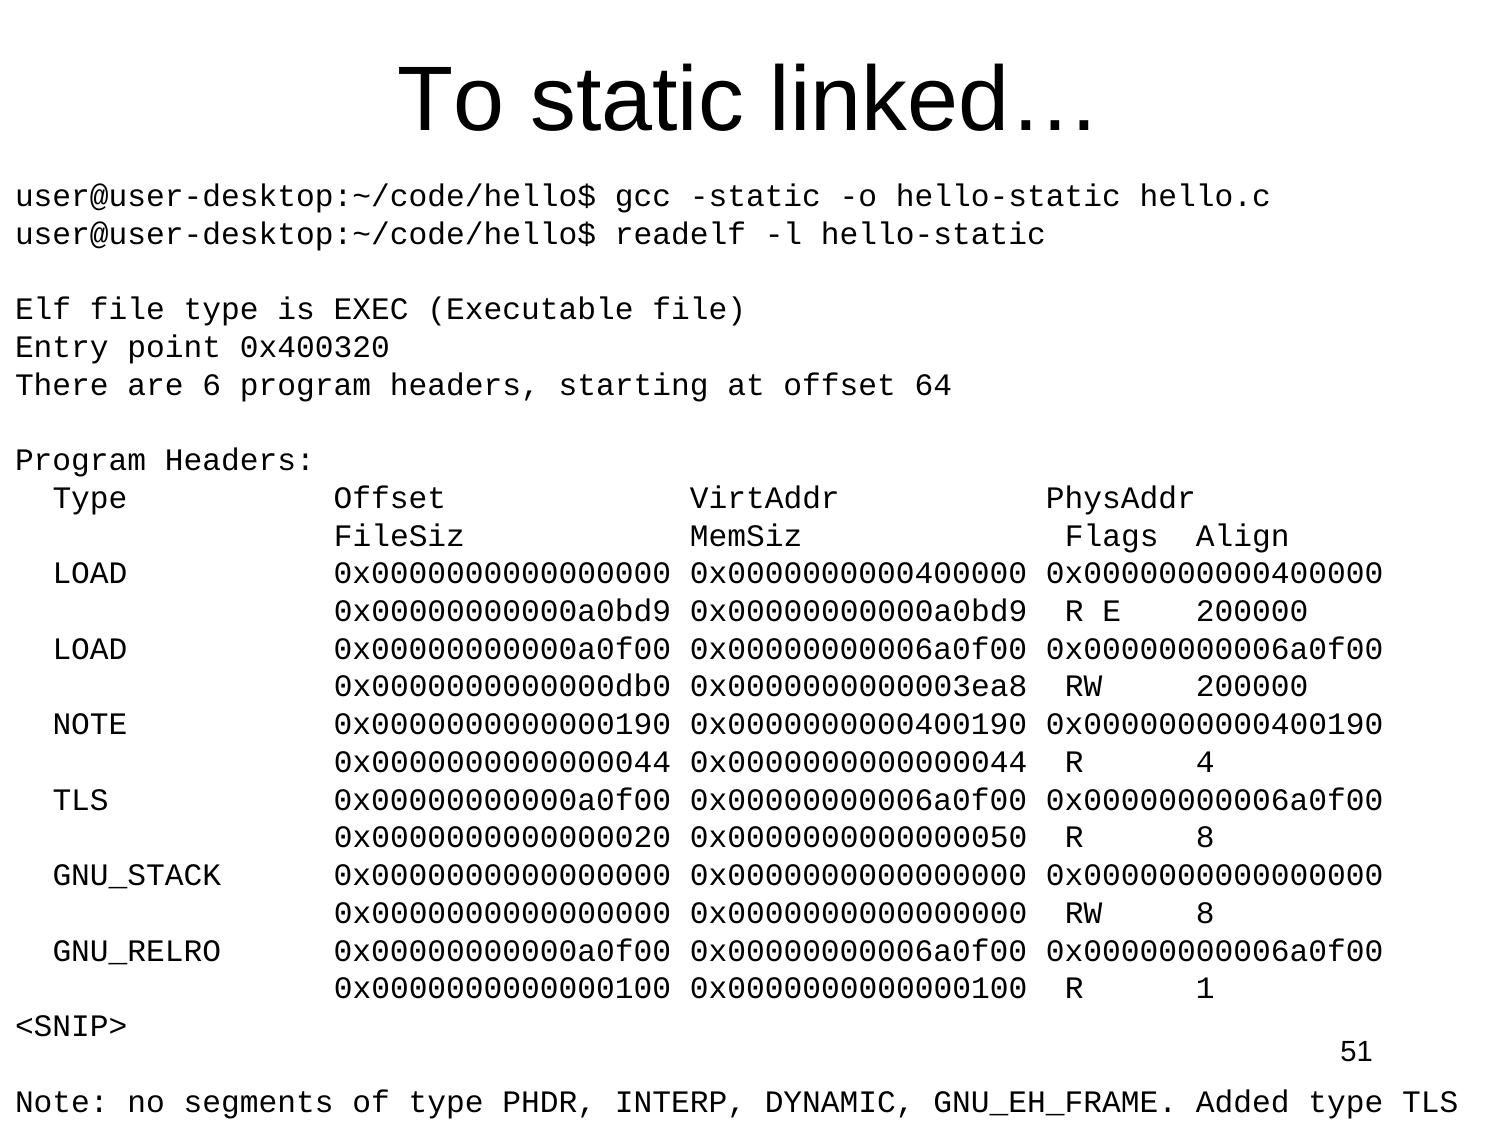

# To static linked…
user@user-desktop:~/code/hello$ gcc -static -o hello-static hello.c
user@user-desktop:~/code/hello$ readelf -l hello-static
Elf file type is EXEC (Executable file)
Entry point 0x400320
There are 6 program headers, starting at offset 64
Program Headers:
 Type Offset VirtAddr PhysAddr
 FileSiz MemSiz Flags Align
 LOAD 0x0000000000000000 0x0000000000400000 0x0000000000400000
 0x00000000000a0bd9 0x00000000000a0bd9 R E 200000
 LOAD 0x00000000000a0f00 0x00000000006a0f00 0x00000000006a0f00
 0x0000000000000db0 0x0000000000003ea8 RW 200000
 NOTE 0x0000000000000190 0x0000000000400190 0x0000000000400190
 0x0000000000000044 0x0000000000000044 R 4
 TLS 0x00000000000a0f00 0x00000000006a0f00 0x00000000006a0f00
 0x0000000000000020 0x0000000000000050 R 8
 GNU_STACK 0x0000000000000000 0x0000000000000000 0x0000000000000000
 0x0000000000000000 0x0000000000000000 RW 8
 GNU_RELRO 0x00000000000a0f00 0x00000000006a0f00 0x00000000006a0f00
 0x0000000000000100 0x0000000000000100 R 1
<SNIP>
Note: no segments of type PHDR, INTERP, DYNAMIC, GNU_EH_FRAME. Added type TLS